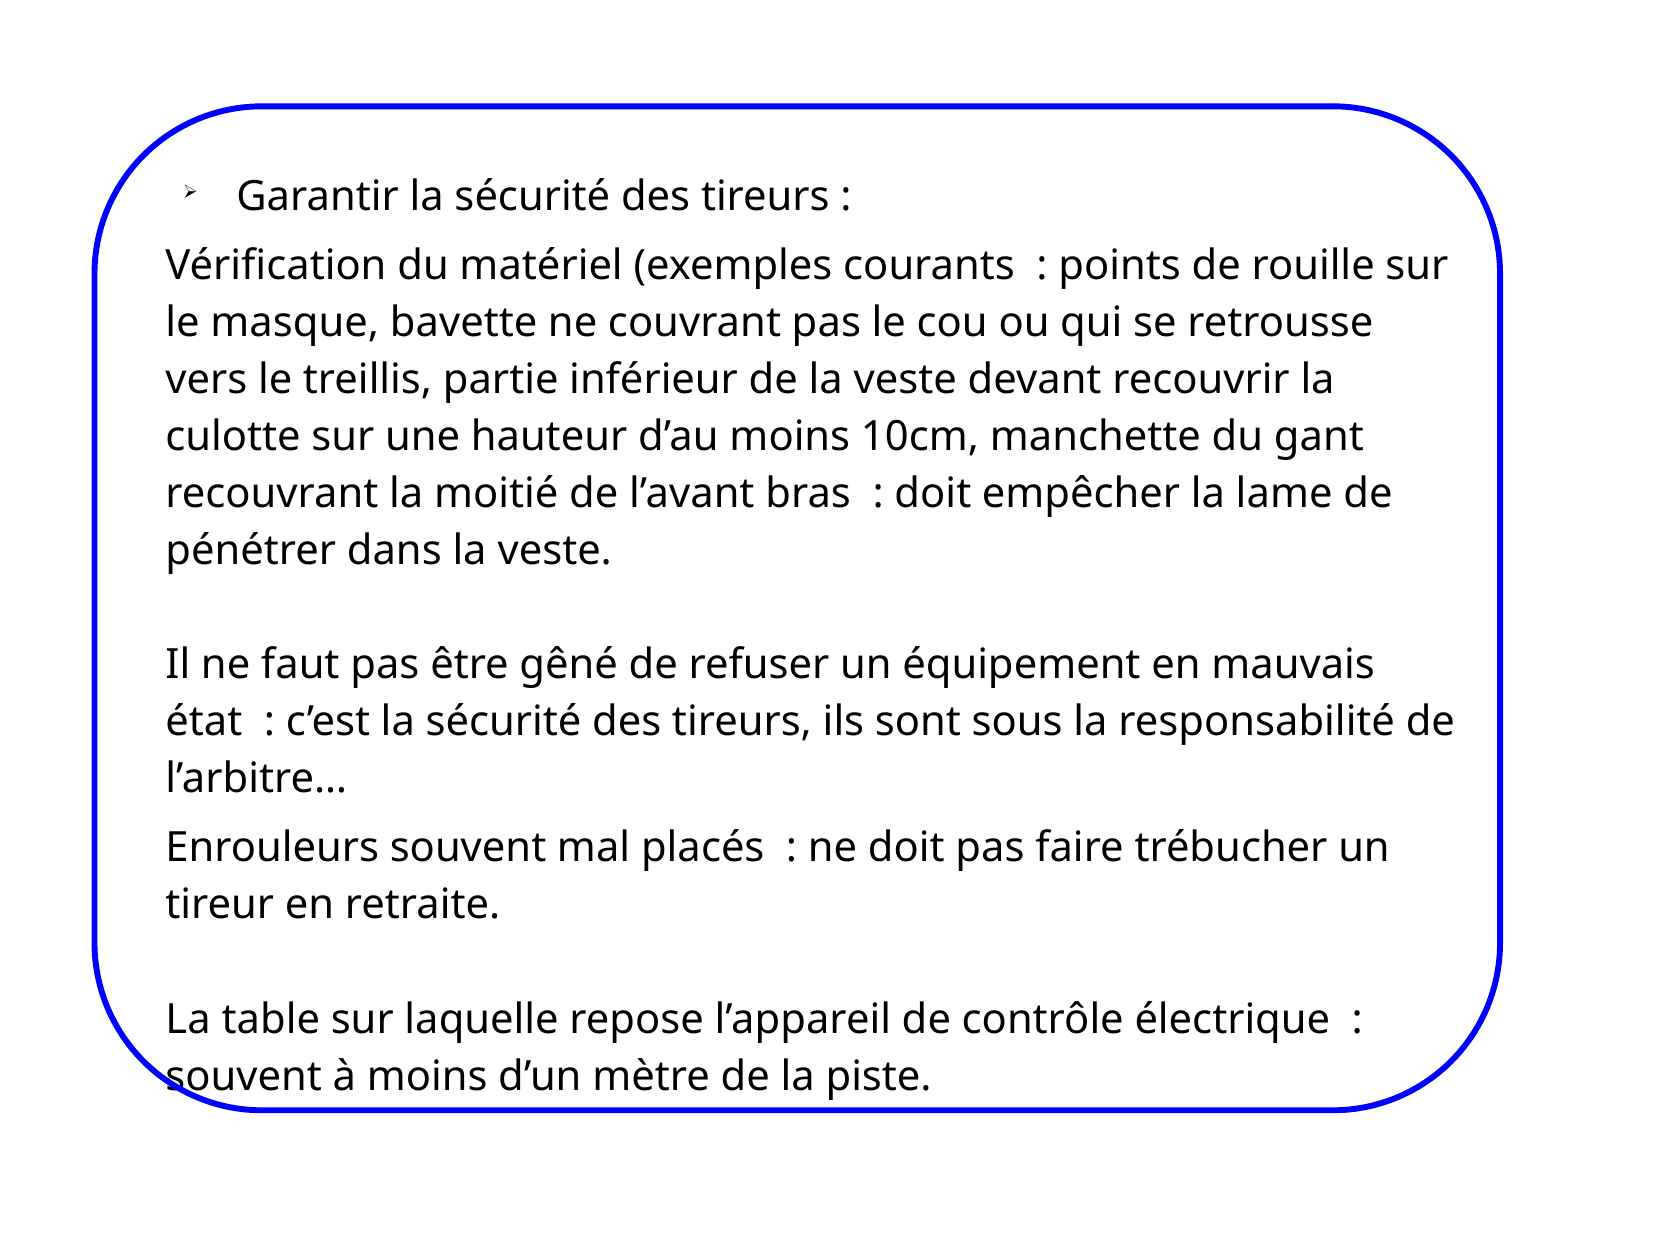

# Garantir la sécurité des tireurs :
Vérification du matériel (exemples courants  : points de rouille sur le masque, bavette ne couvrant pas le cou ou qui se retrousse vers le treillis, partie inférieur de la veste devant recouvrir la culotte sur une hauteur d’au moins 10cm, manchette du gant recouvrant la moitié de l’avant bras  : doit empêcher la lame de pénétrer dans la veste.
Il ne faut pas être gêné de refuser un équipement en mauvais état  : c’est la sécurité des tireurs, ils sont sous la responsabilité de l’arbitre…
Enrouleurs souvent mal placés  : ne doit pas faire trébucher un tireur en retraite.
La table sur laquelle repose l’appareil de contrôle électrique  : souvent à moins d’un mètre de la piste.